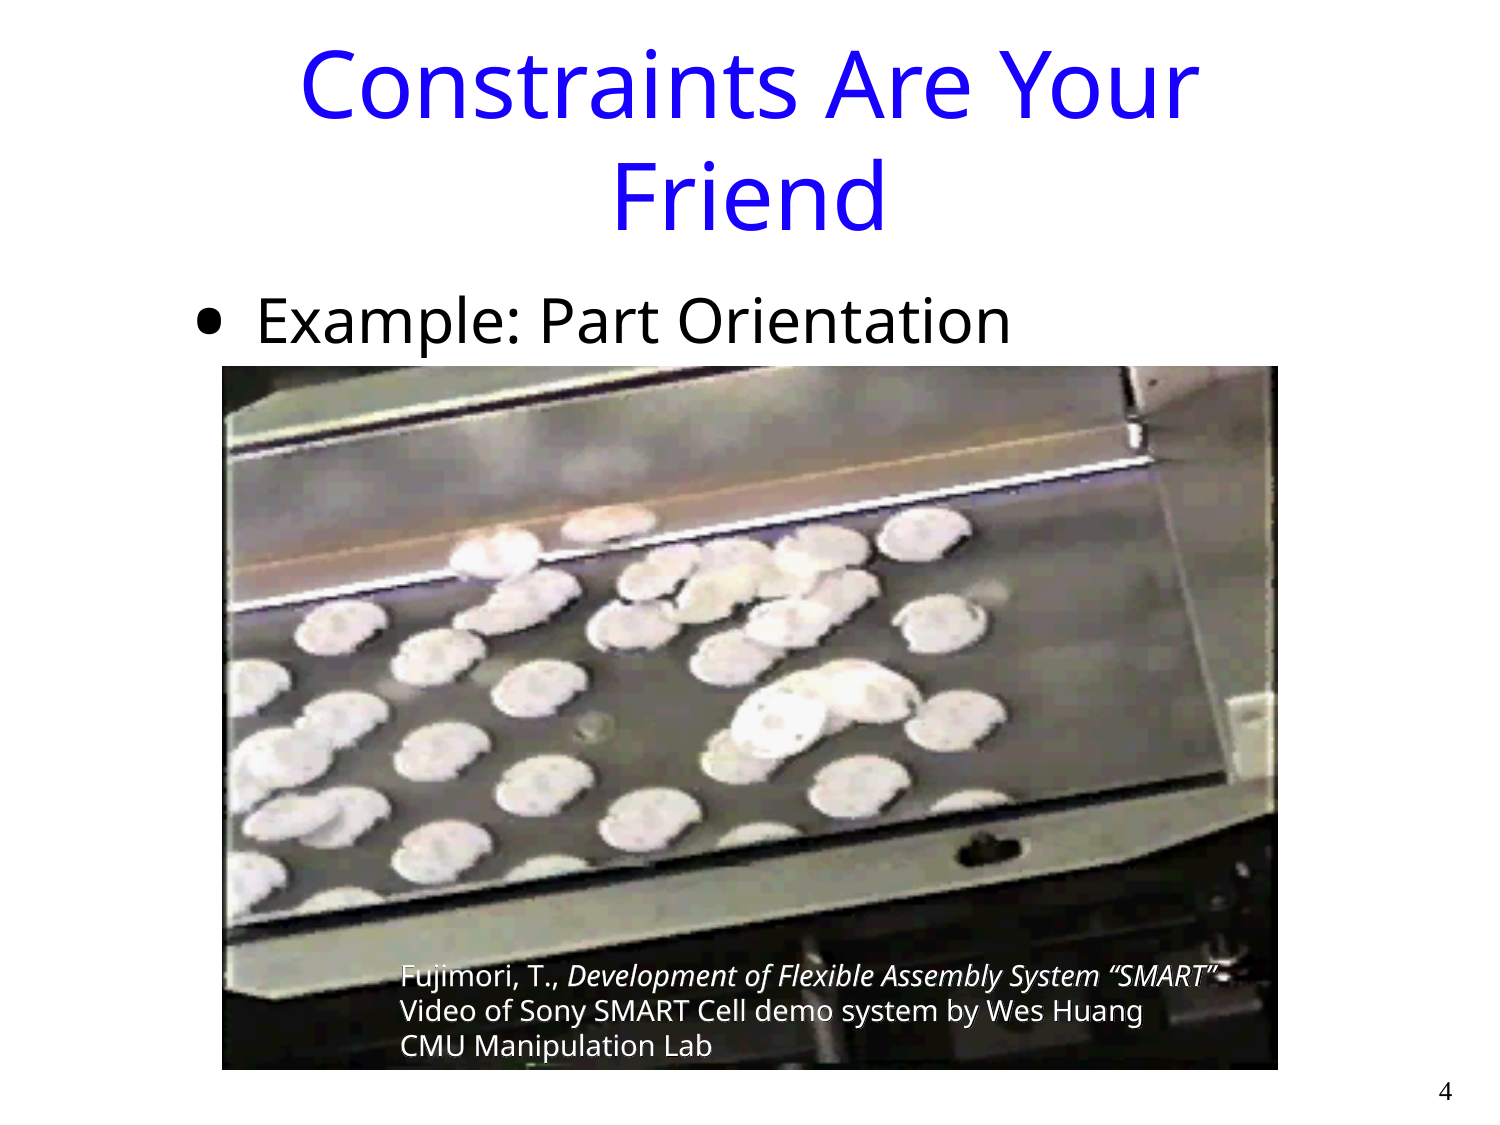

Constraints Are Your Friend
# Example: Part Orientation
Fujimori, T., Development of Flexible Assembly System “SMART”
Video of Sony SMART Cell demo system by Wes Huang
CMU Manipulation Lab
4